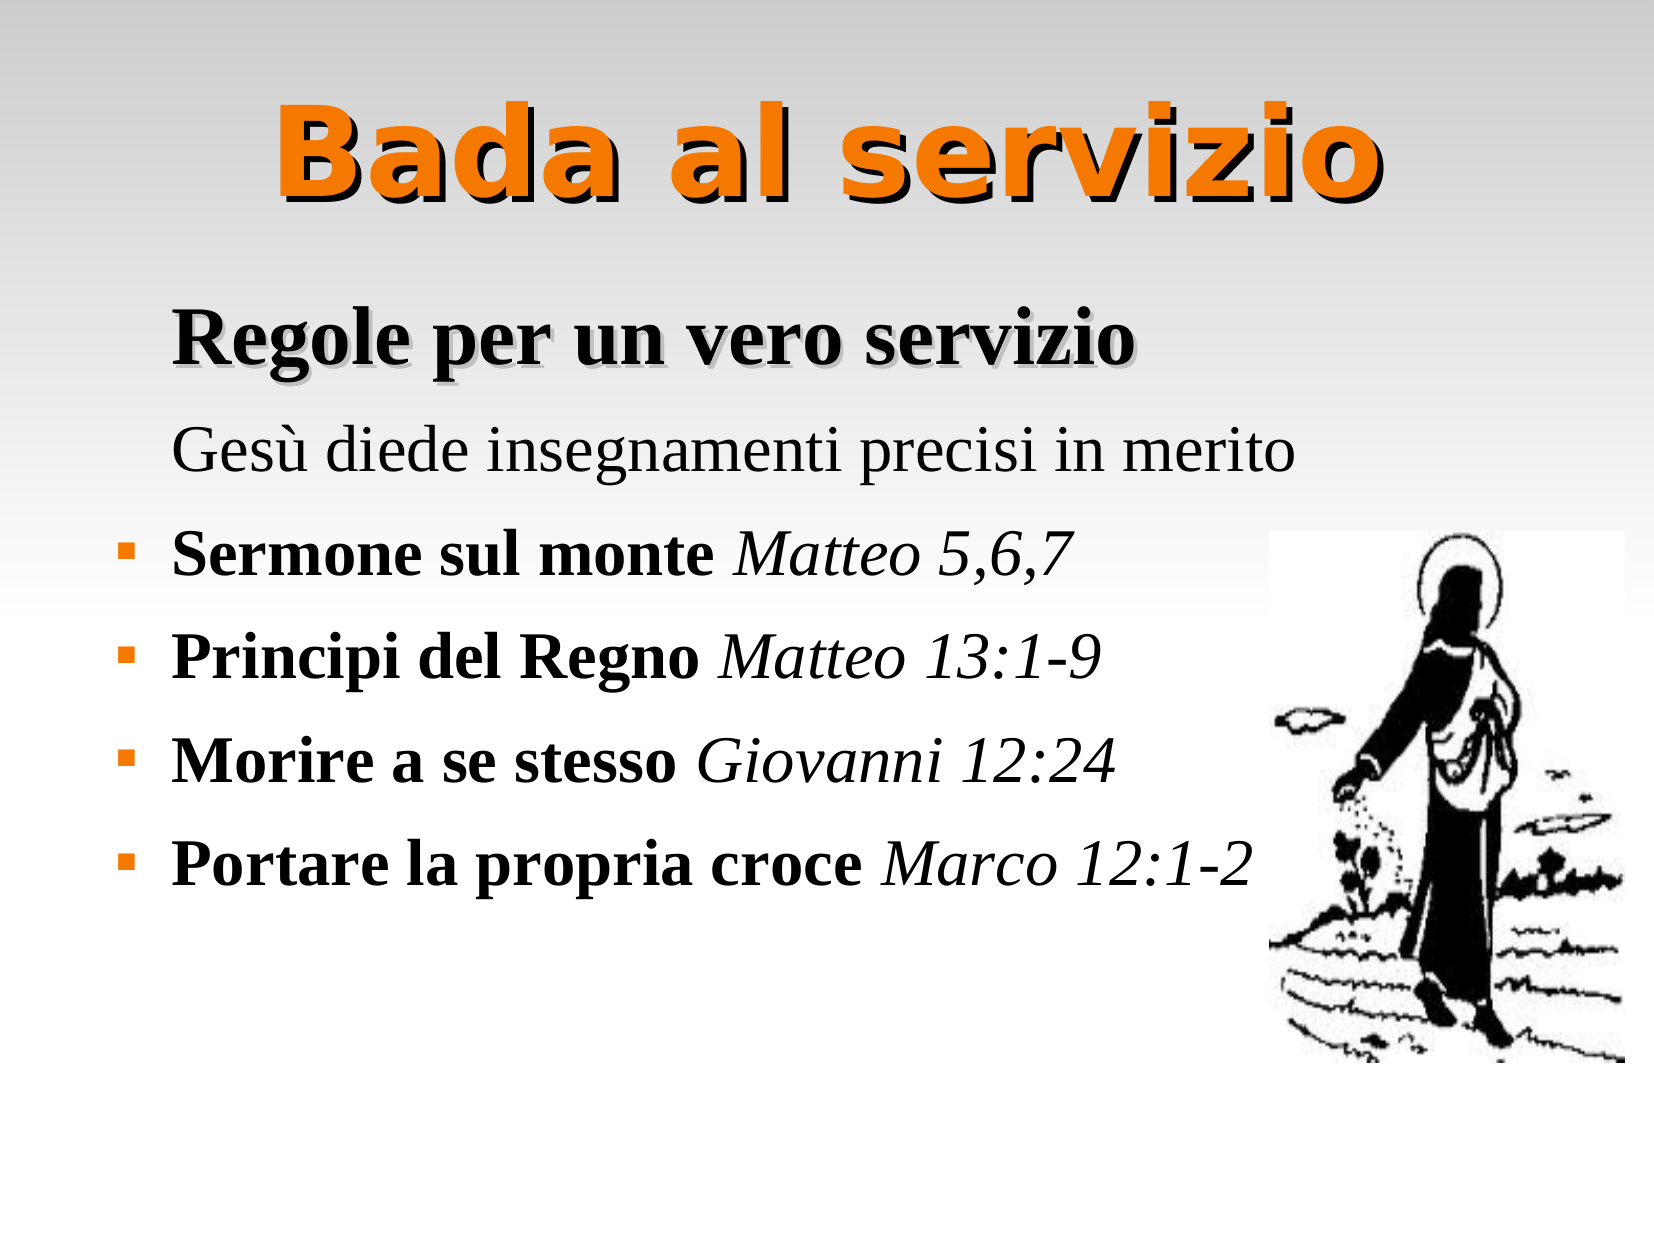

# Bada al servizio
Regole per un vero servizio
Gesù diede insegnamenti precisi in merito
Sermone sul monte Matteo 5,6,7
Principi del Regno Matteo 13:1-9
Morire a se stesso Giovanni 12:24
Portare la propria croce Marco 12:1-2